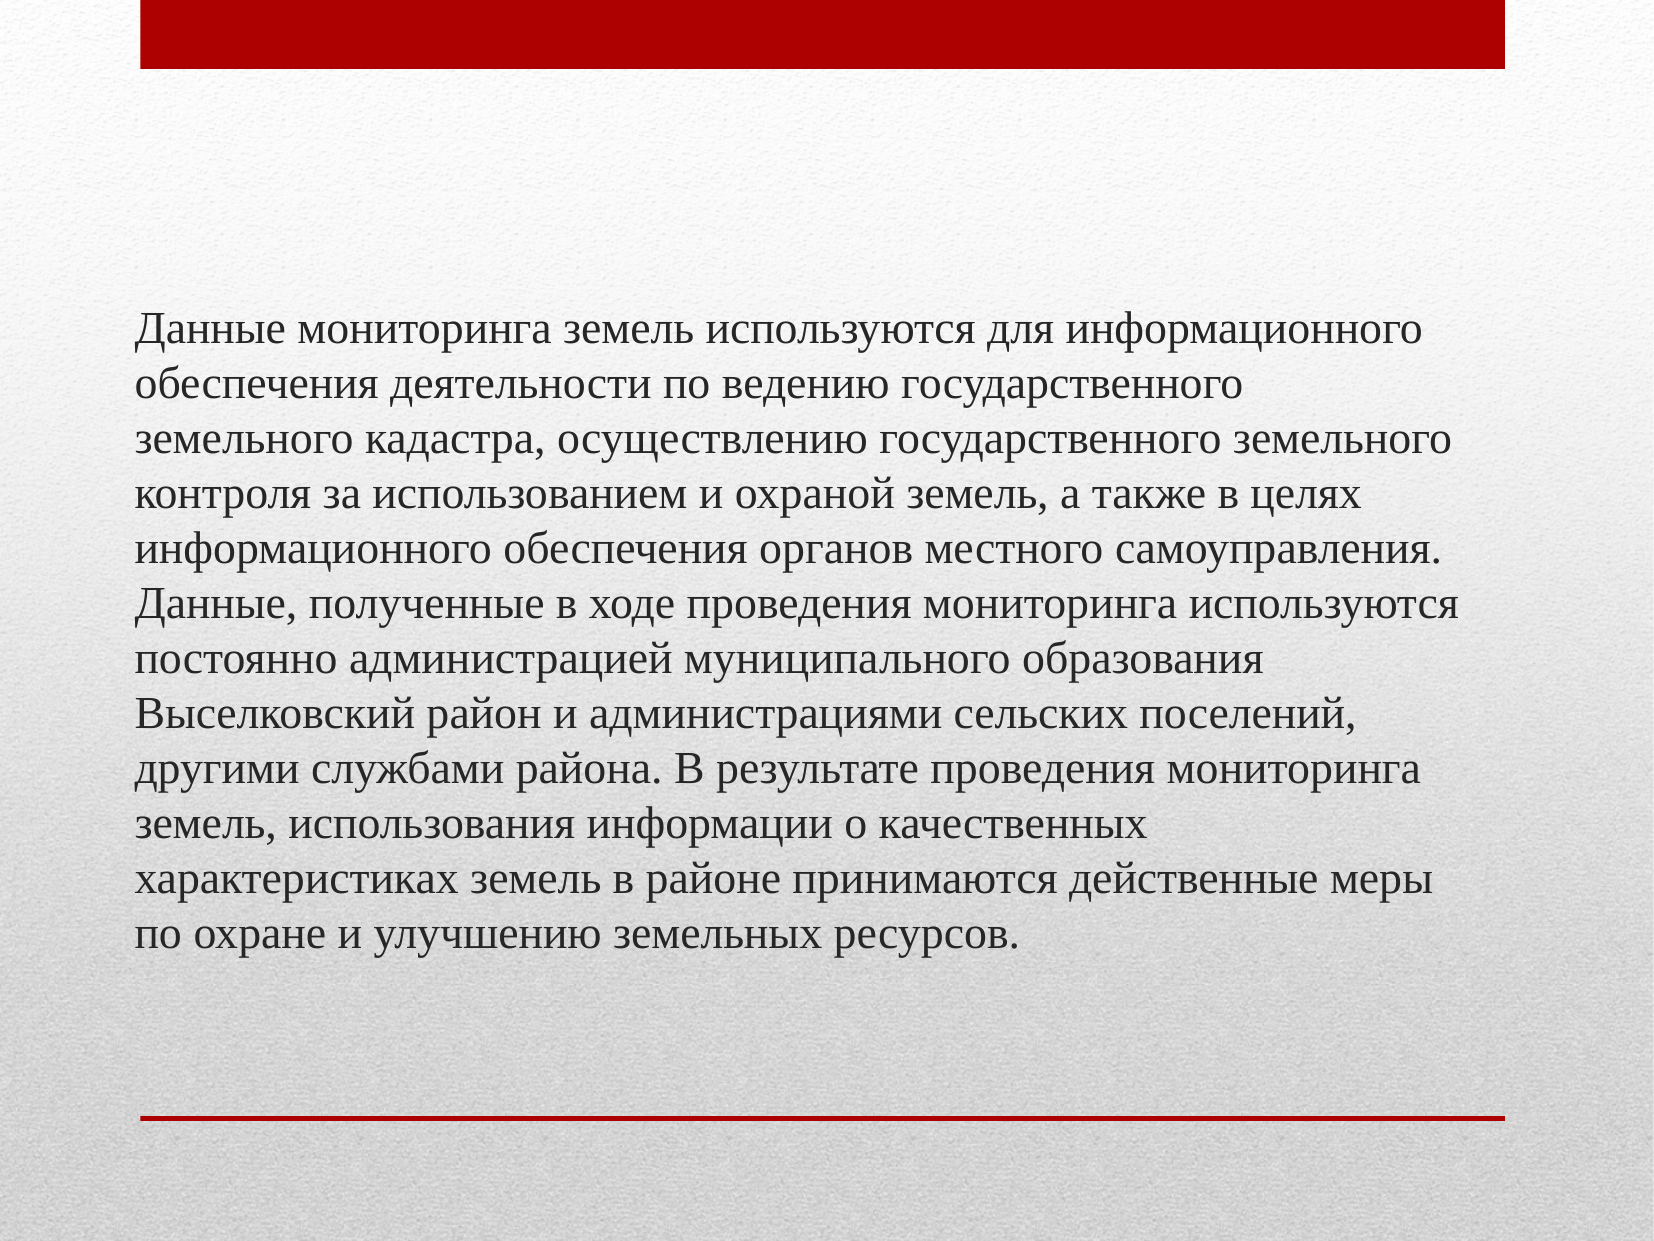

# Данные мониторинга земель используются для информационного обеспечения деятельности по ведению государственного земельного кадастра, осуществлению государственного земельного контроля за использованием и охраной земель, а также в целях информационного обеспечения органов местного самоуправления. Данные, полученные в ходе проведения мониторинга используются постоянно администрацией муниципального образования Выселковский район и администрациями сельских поселений, другими службами района. В результате проведения мониторинга земель, использования информации о качественных характеристиках земель в районе принимаются действенные меры по охране и улучшению земельных ресурсов.